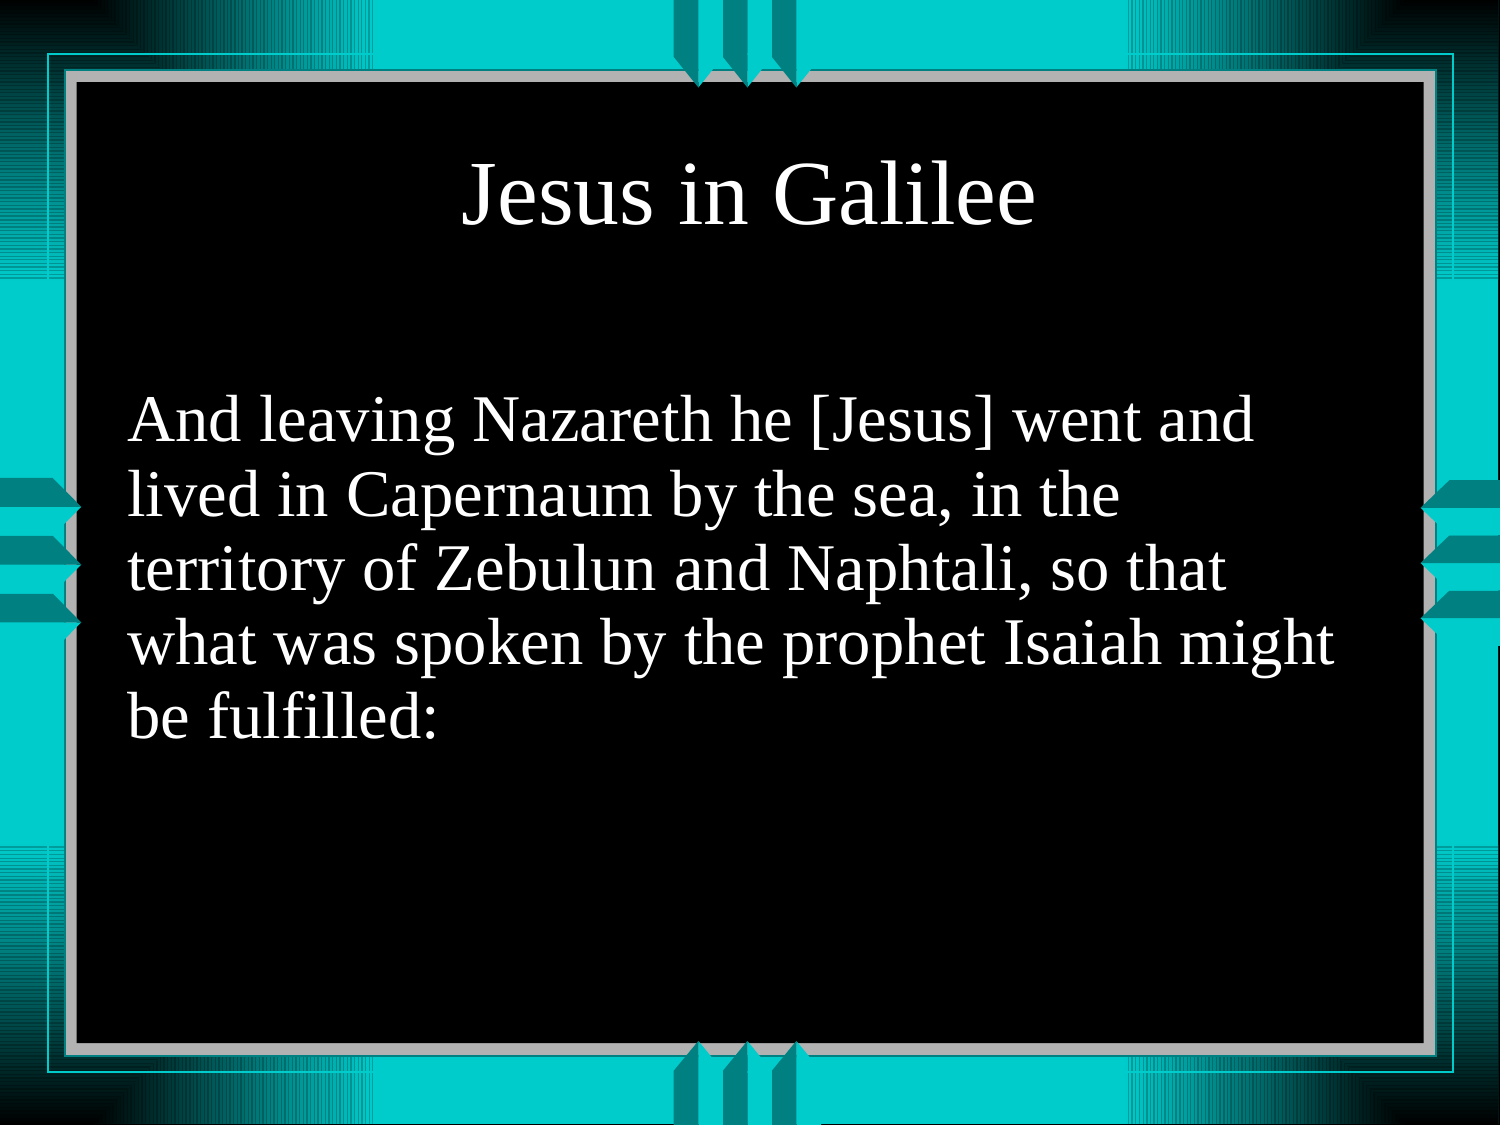

# Jesus in Galilee
And leaving Nazareth he [Jesus] went and lived in Capernaum by the sea, in the territory of Zebulun and Naphtali, so that what was spoken by the prophet Isaiah might be fulfilled: